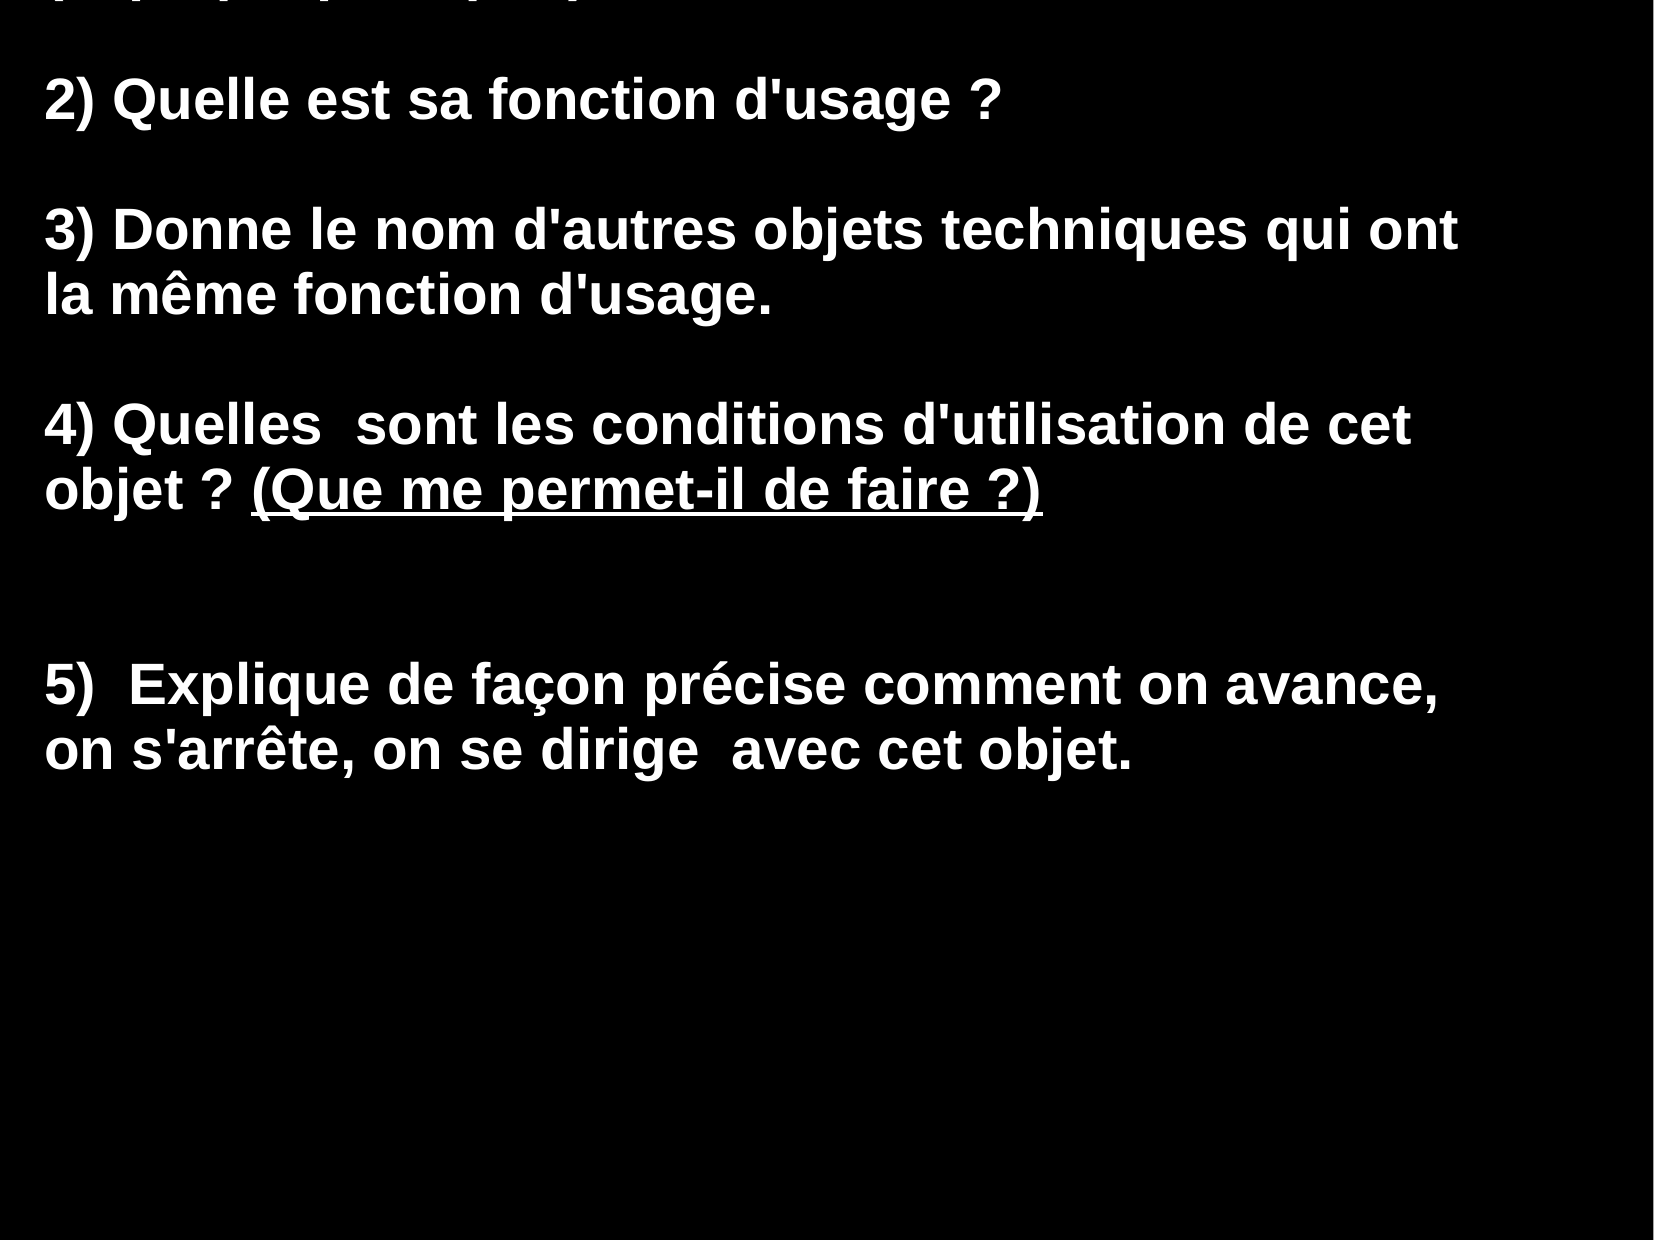

Utilisation de l'objet :
1) Est ce que c'est un objet ou un objet technique ? (explique pourquoi)
2) Quelle est sa fonction d'usage ?
3) Donne le nom d'autres objets techniques qui ont la même fonction d'usage.
4) Quelles sont les conditions d'utilisation de cet objet ? (Que me permet-il de faire ?)
5) Explique de façon précise comment on avance, on s'arrête, on se dirige avec cet objet.